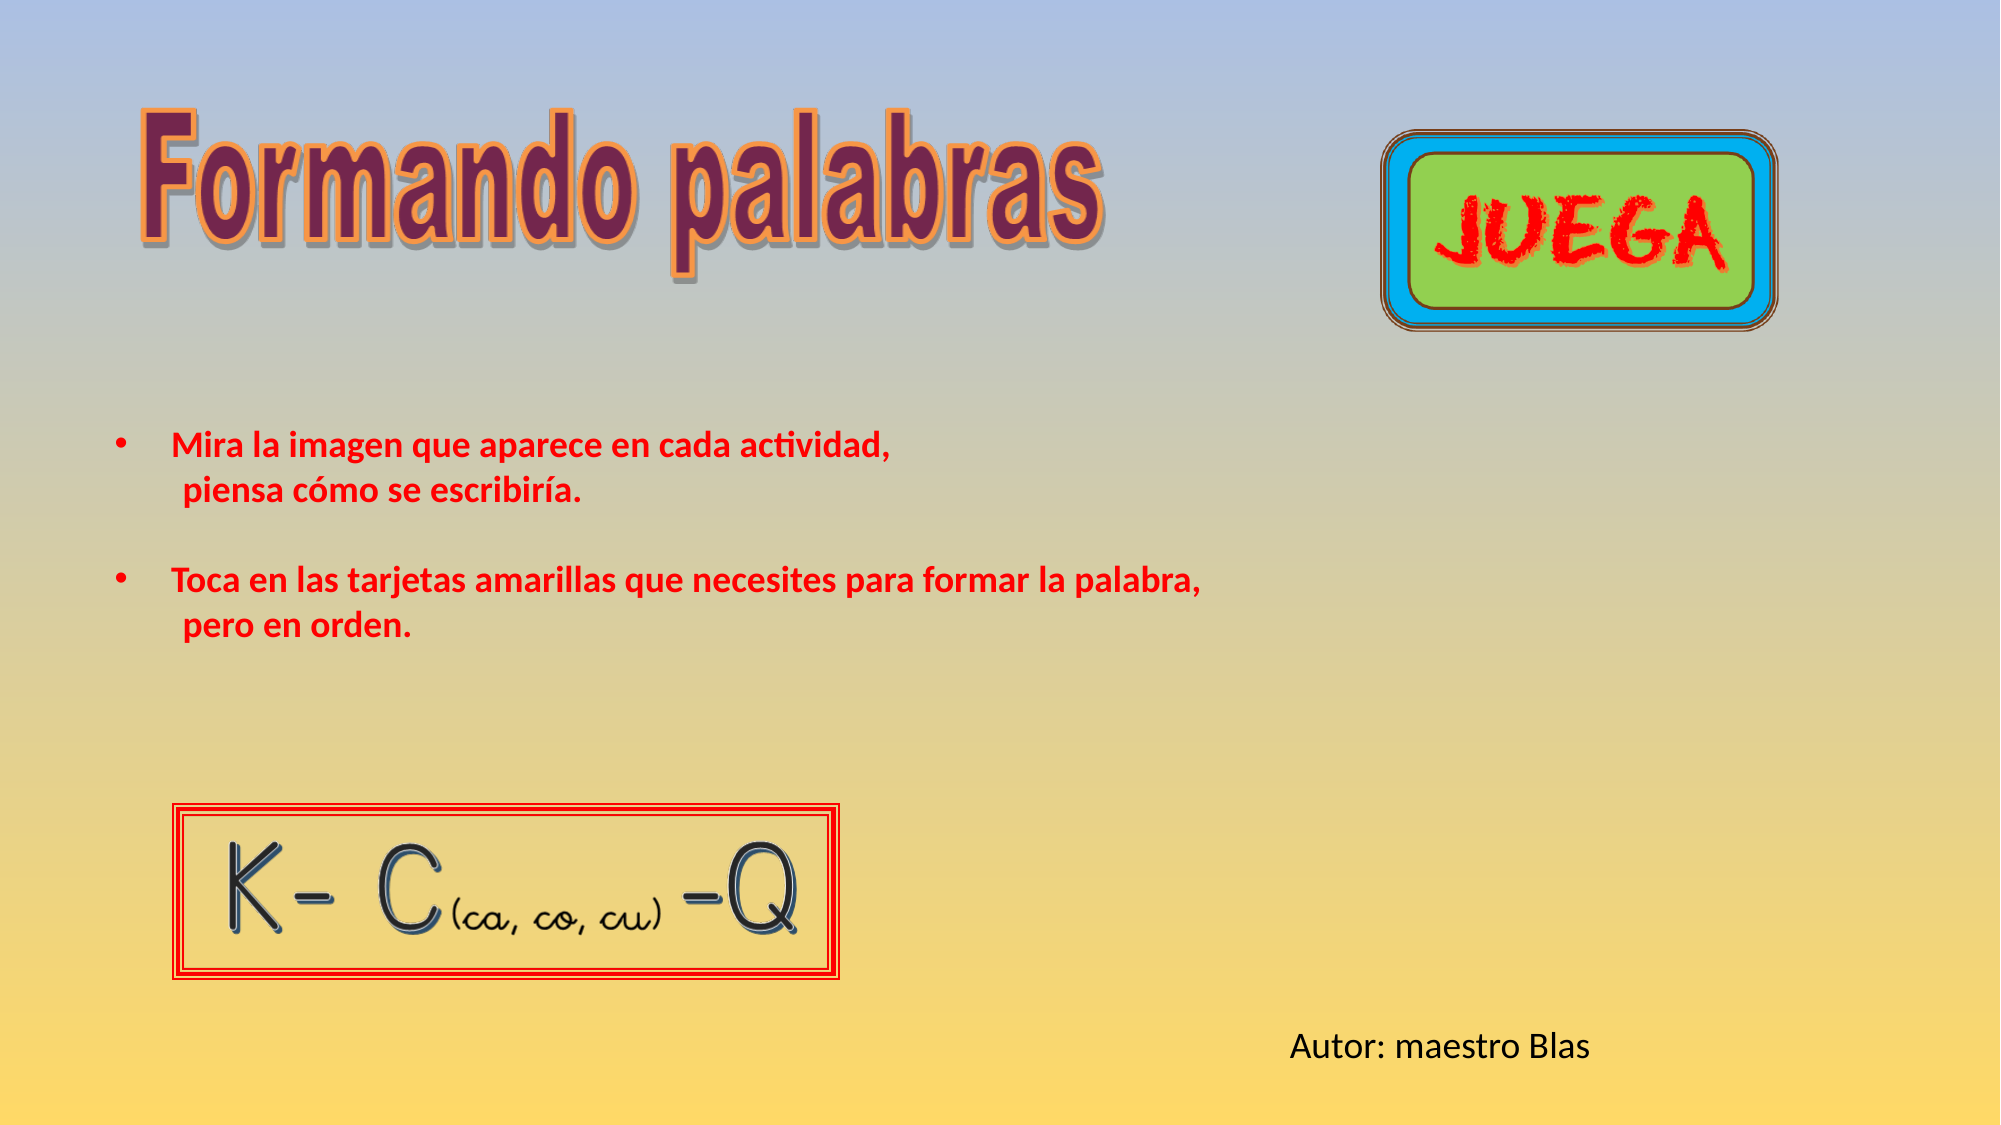

Mira la imagen que aparece en cada actividad,
 piensa cómo se escribiría.
Toca en las tarjetas amarillas que necesites para formar la palabra,
 pero en orden.
Autor: maestro Blas